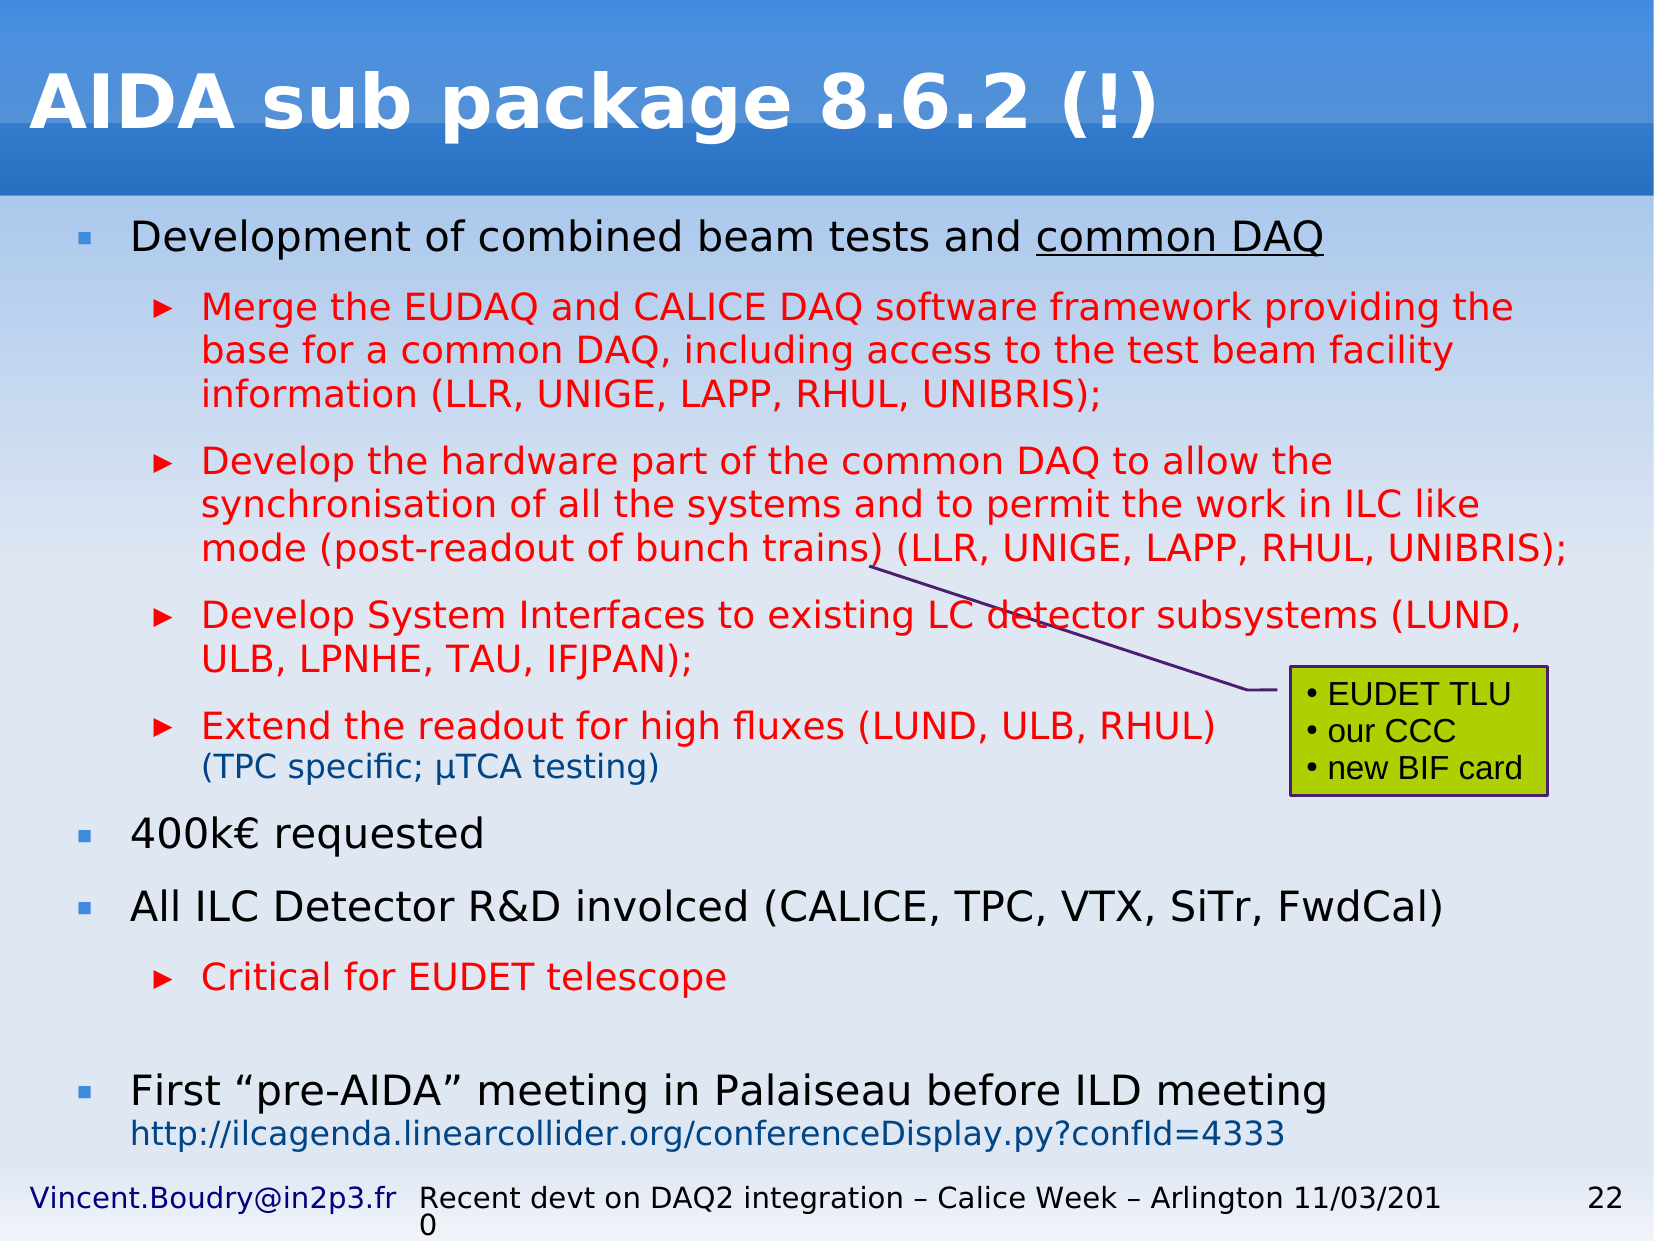

# AIDA sub package 8.6.2 (!)
Development of combined beam tests and common DAQ
Merge the EUDAQ and CALICE DAQ software framework providing the base for a common DAQ, including access to the test beam facility information (LLR, UNIGE, LAPP, RHUL, UNIBRIS);
Develop the hardware part of the common DAQ to allow the synchronisation of all the systems and to permit the work in ILC like mode (post-readout of bunch trains) (LLR, UNIGE, LAPP, RHUL, UNIBRIS);
Develop System Interfaces to existing LC detector subsystems (LUND, ULB, LPNHE, TAU, IFJPAN);
Extend the readout for high fluxes (LUND, ULB, RHUL)
(TPC specific; μTCA testing)
400k€ requested
All ILC Detector R&D involced (CALICE, TPC, VTX, SiTr, FwdCal)
Critical for EUDET telescope
First “pre-AIDA” meeting in Palaiseau before ILD meeting
http://ilcagenda.linearcollider.org/conferenceDisplay.py?confId=4333
 EUDET TLU
 our CCC
 new BIF card
Recent devt on DAQ2 integration – Calice Week – Arlington 11/03/2010
22